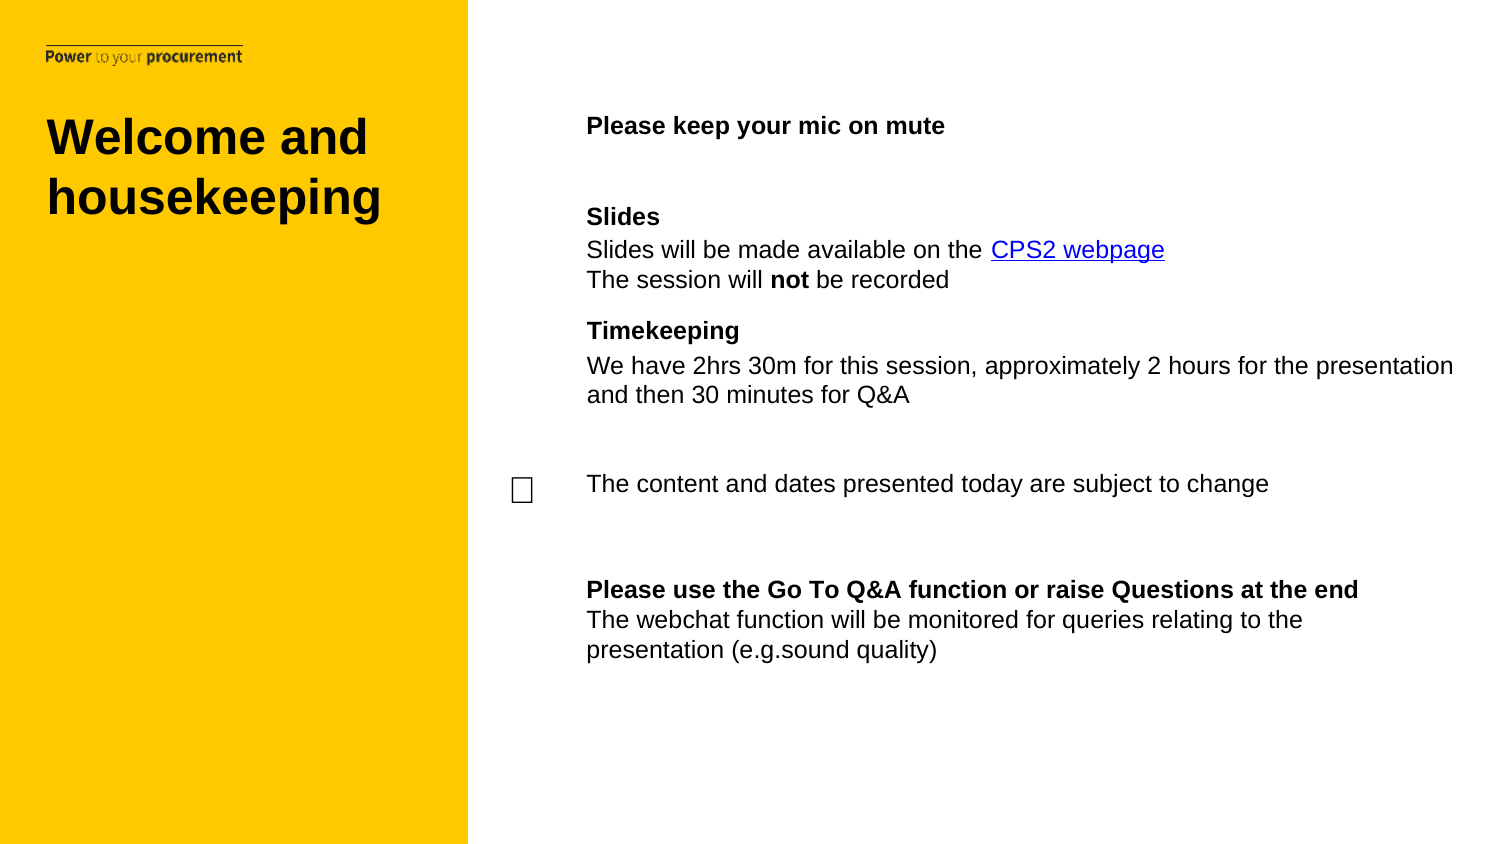

# Welcome and housekeeping
Please keep your mic on mute
Slides
Slides will be made available on the CPS2 webpage
The session will not be recorded
Timekeeping
We have 2hrs 30m for this session, approximately 2 hours for the presentation and then 30 minutes for Q&A
❕
The content and dates presented today are subject to change
?
Please use the Go To Q&A function or raise Questions at the end
The webchat function will be monitored for queries relating to the presentation (e.g.sound quality)